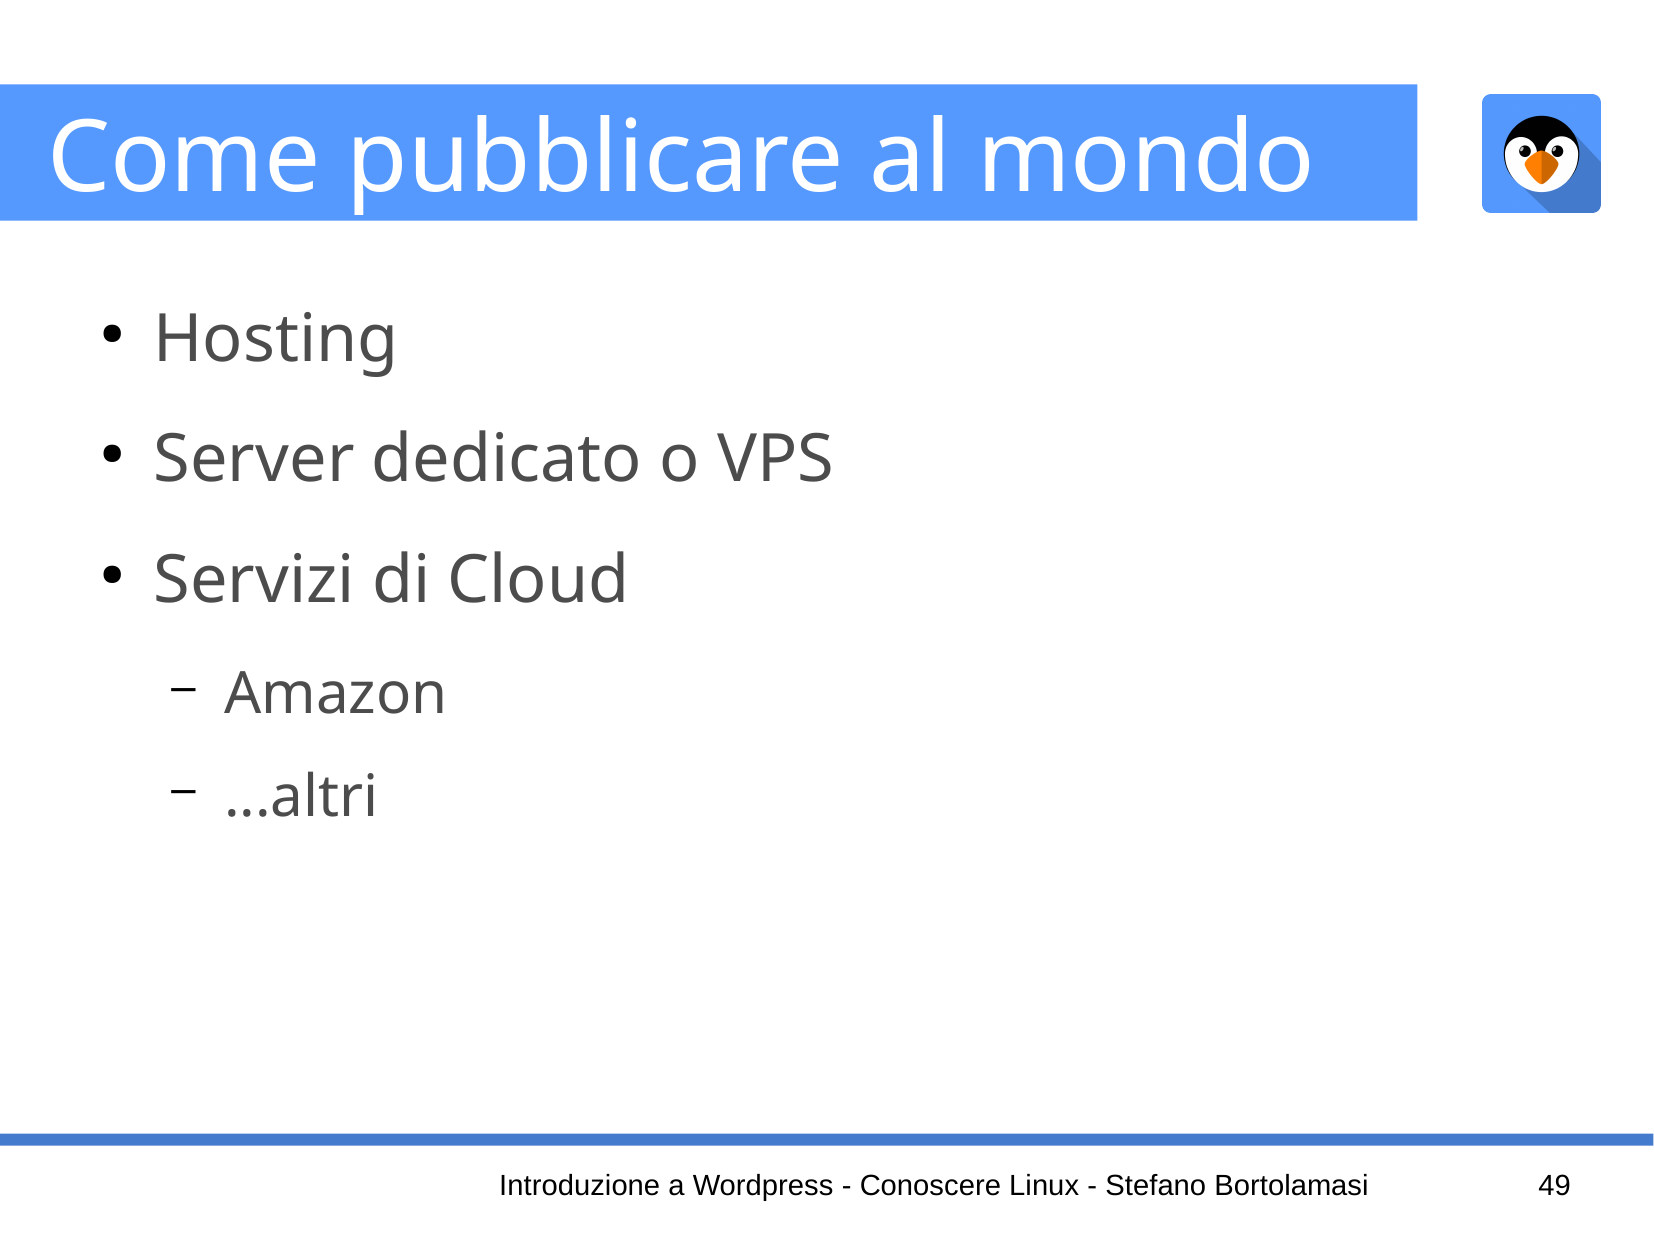

# Come pubblicare al mondo
Hosting
Server dedicato o VPS
Servizi di Cloud
Amazon
...altri
Introduzione a Wordpress - Conoscere Linux - Stefano Bortolamasi
49